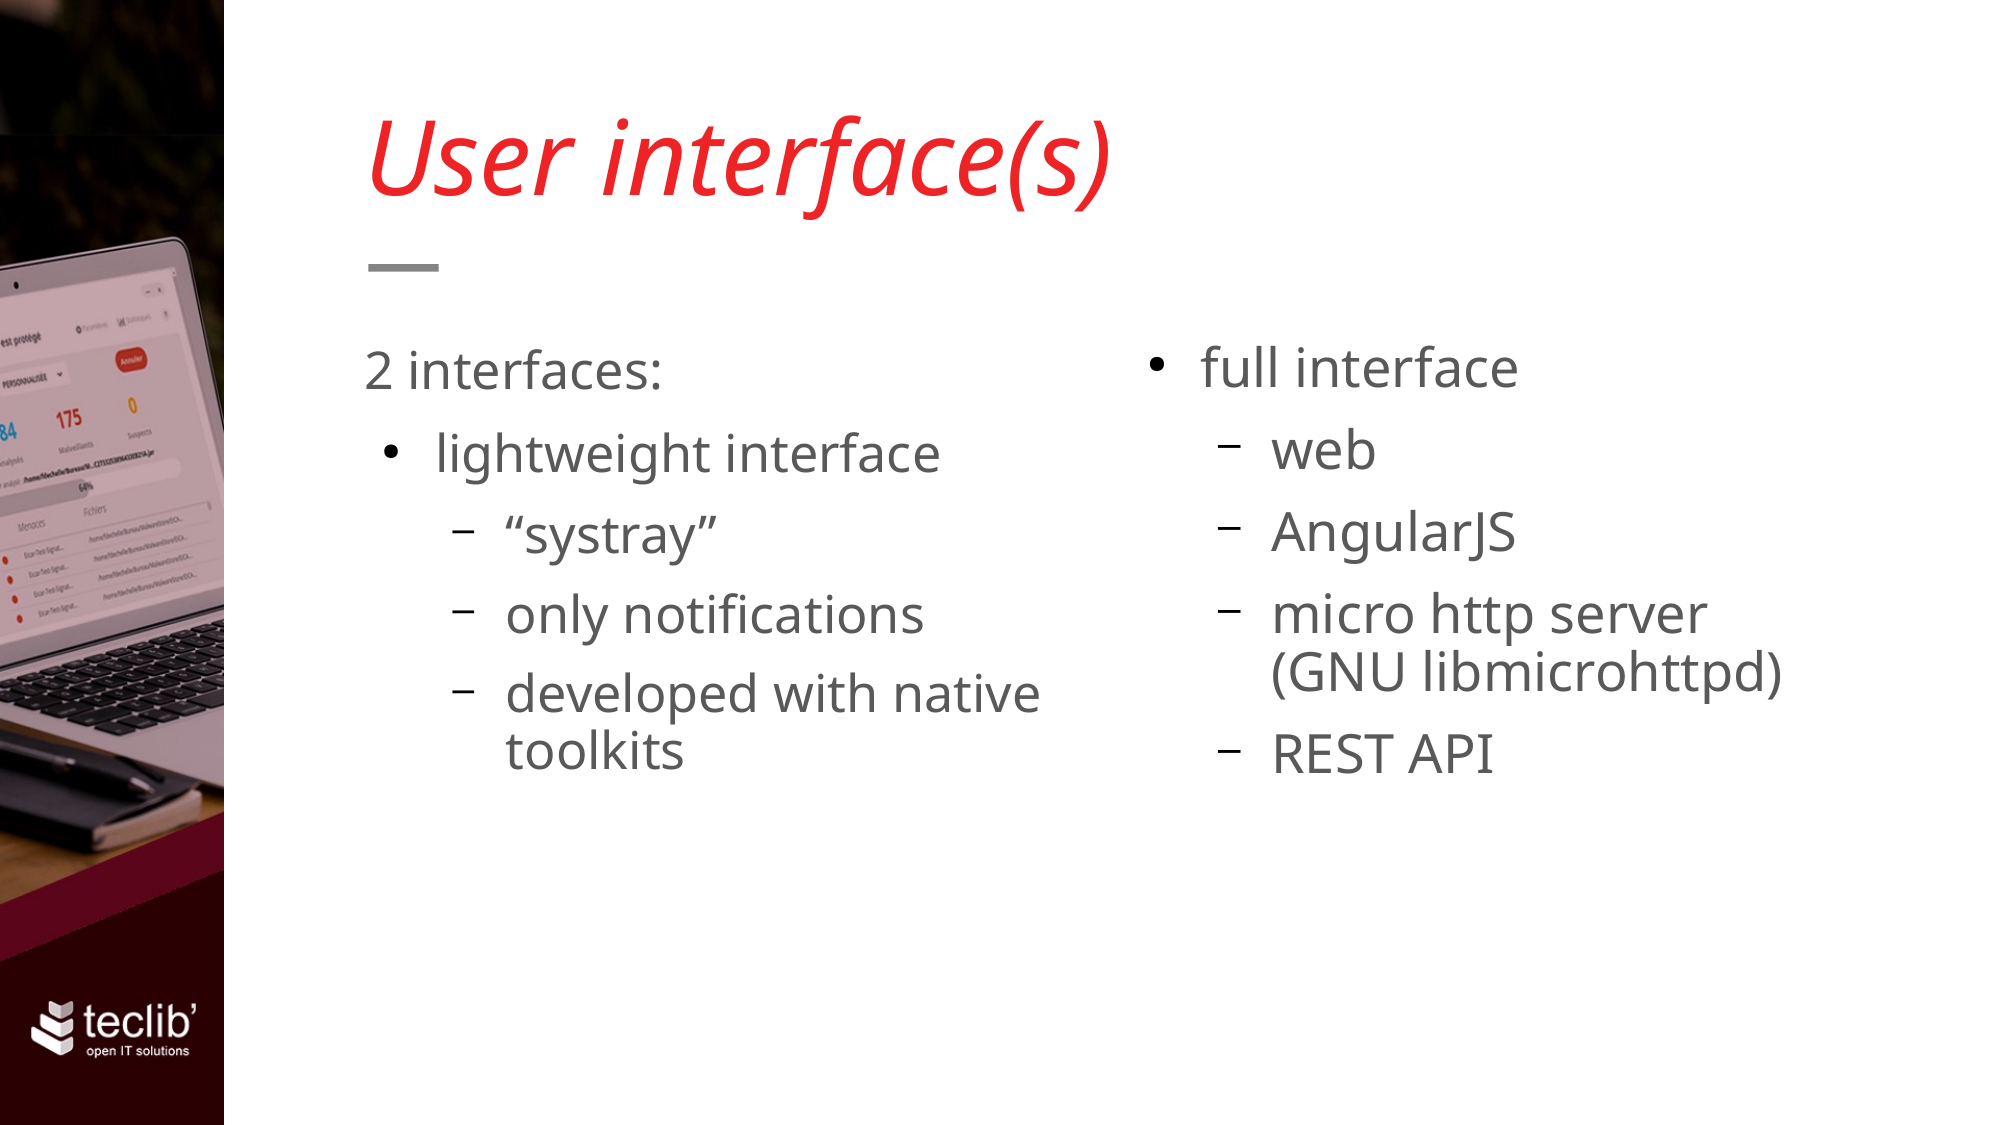

# User interface(s)
2 interfaces:
lightweight interface
“systray”
only notifications
developed with native toolkits
full interface
web
AngularJS
micro http server (GNU libmicrohttpd)
REST API